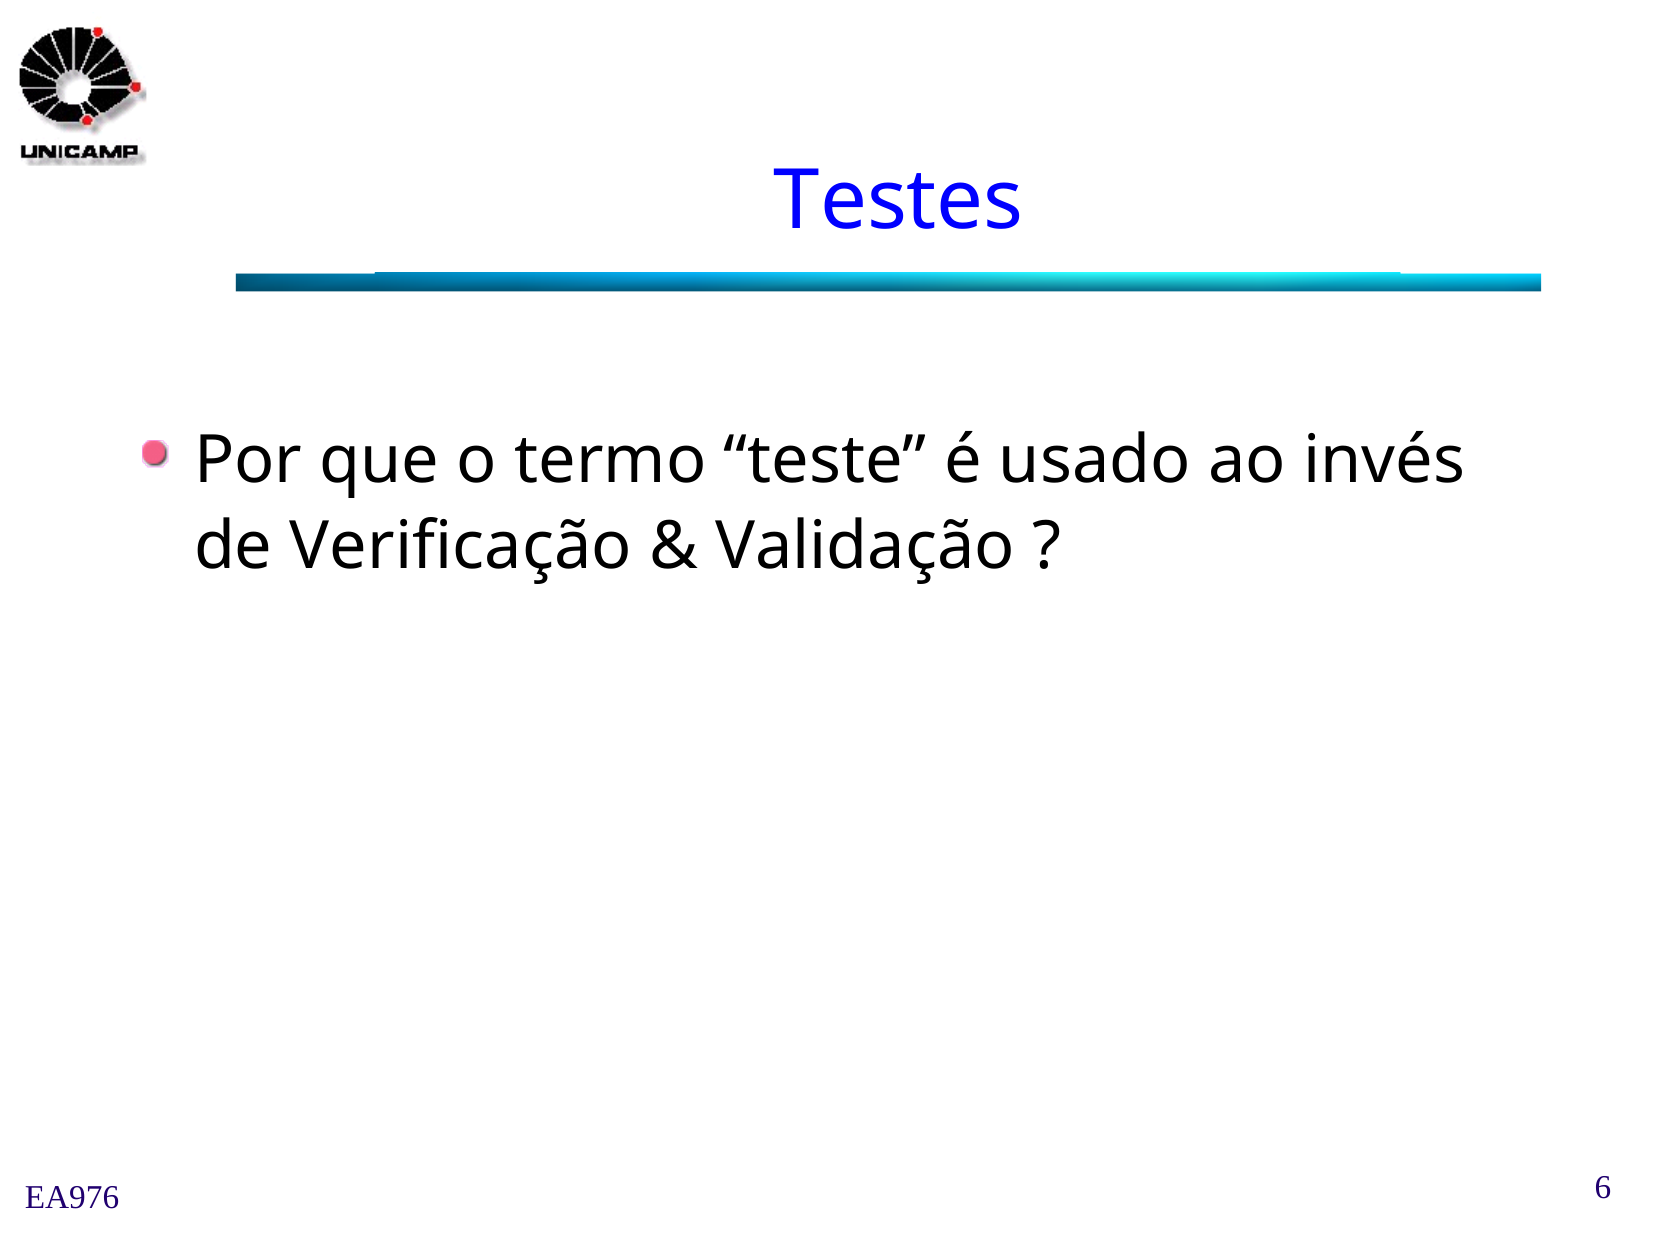

# Testes
Por que o termo “teste” é usado ao invés de Verificação & Validação ?
6